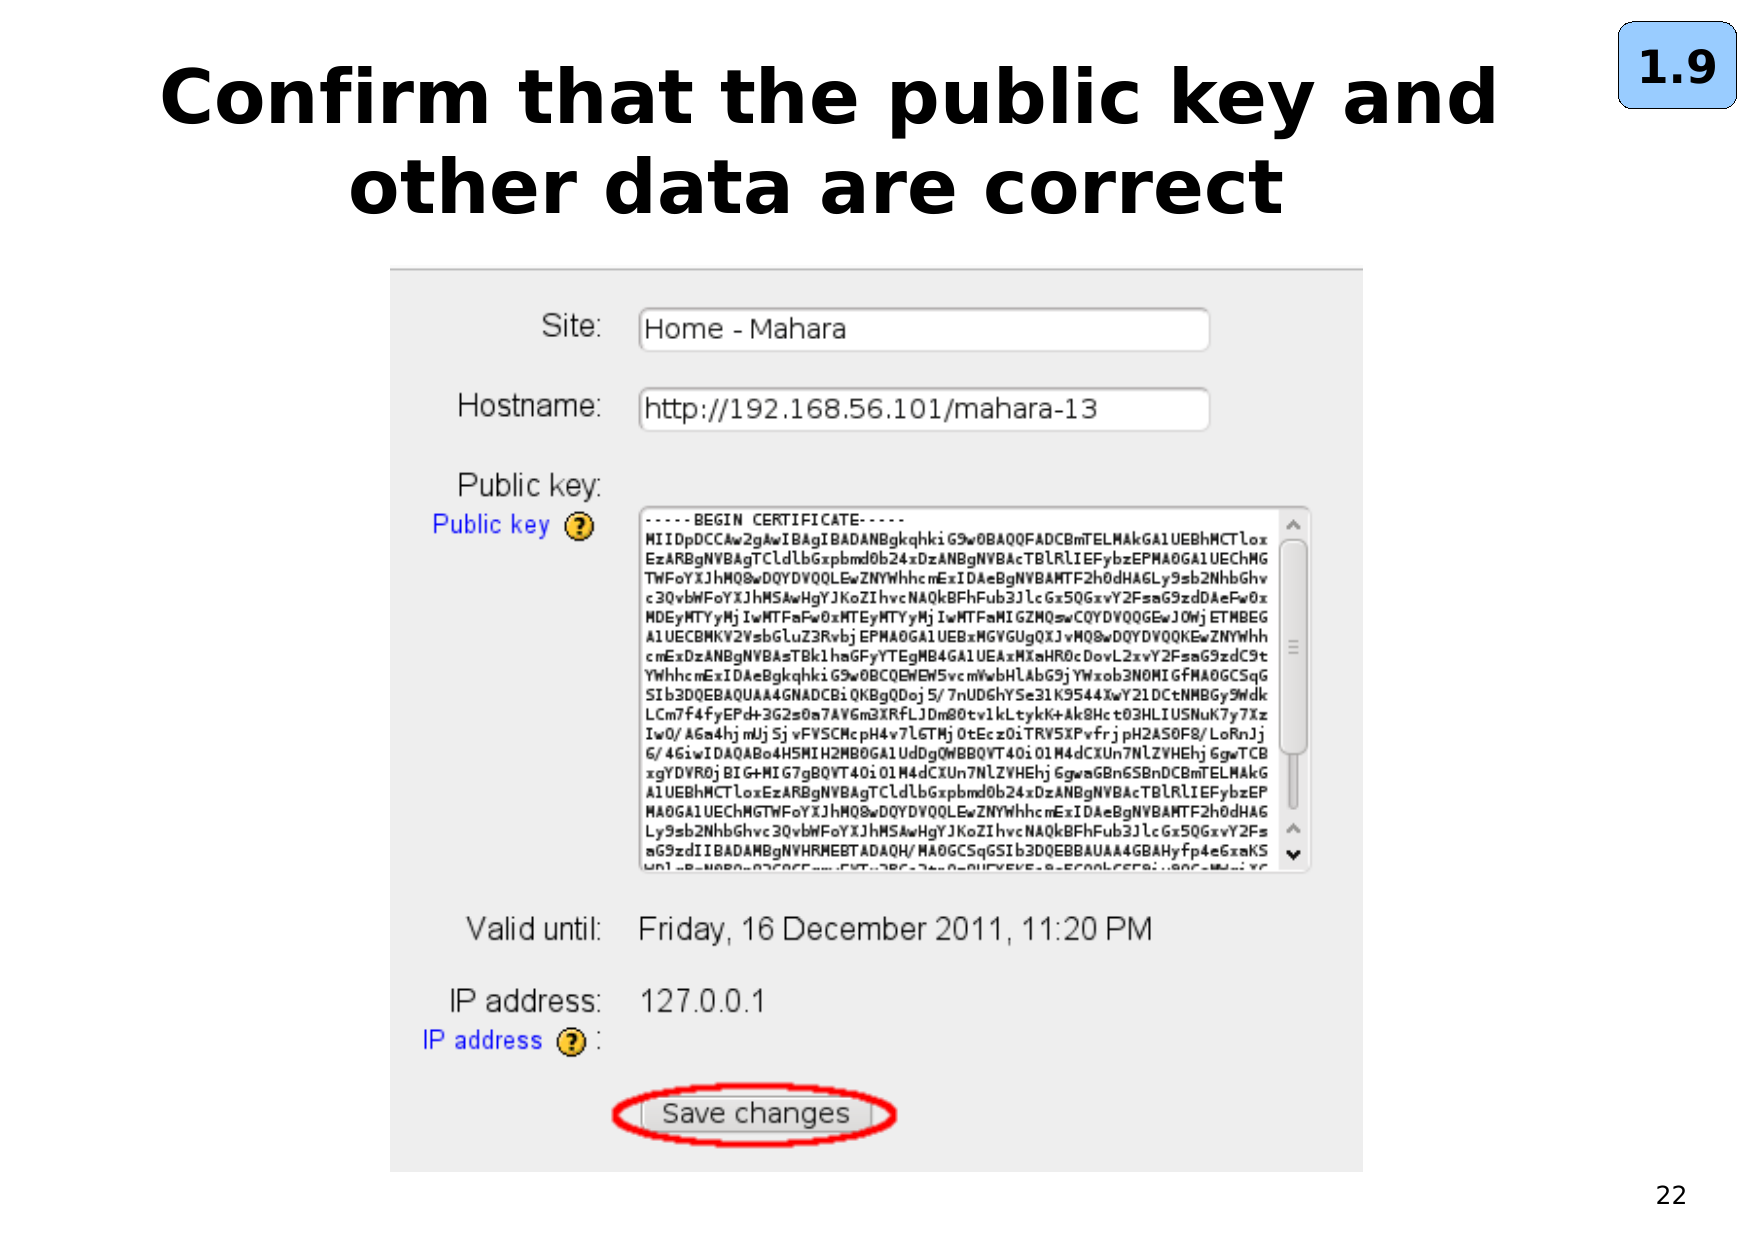

1.9
# Confirm that the public key and other data are correct
22